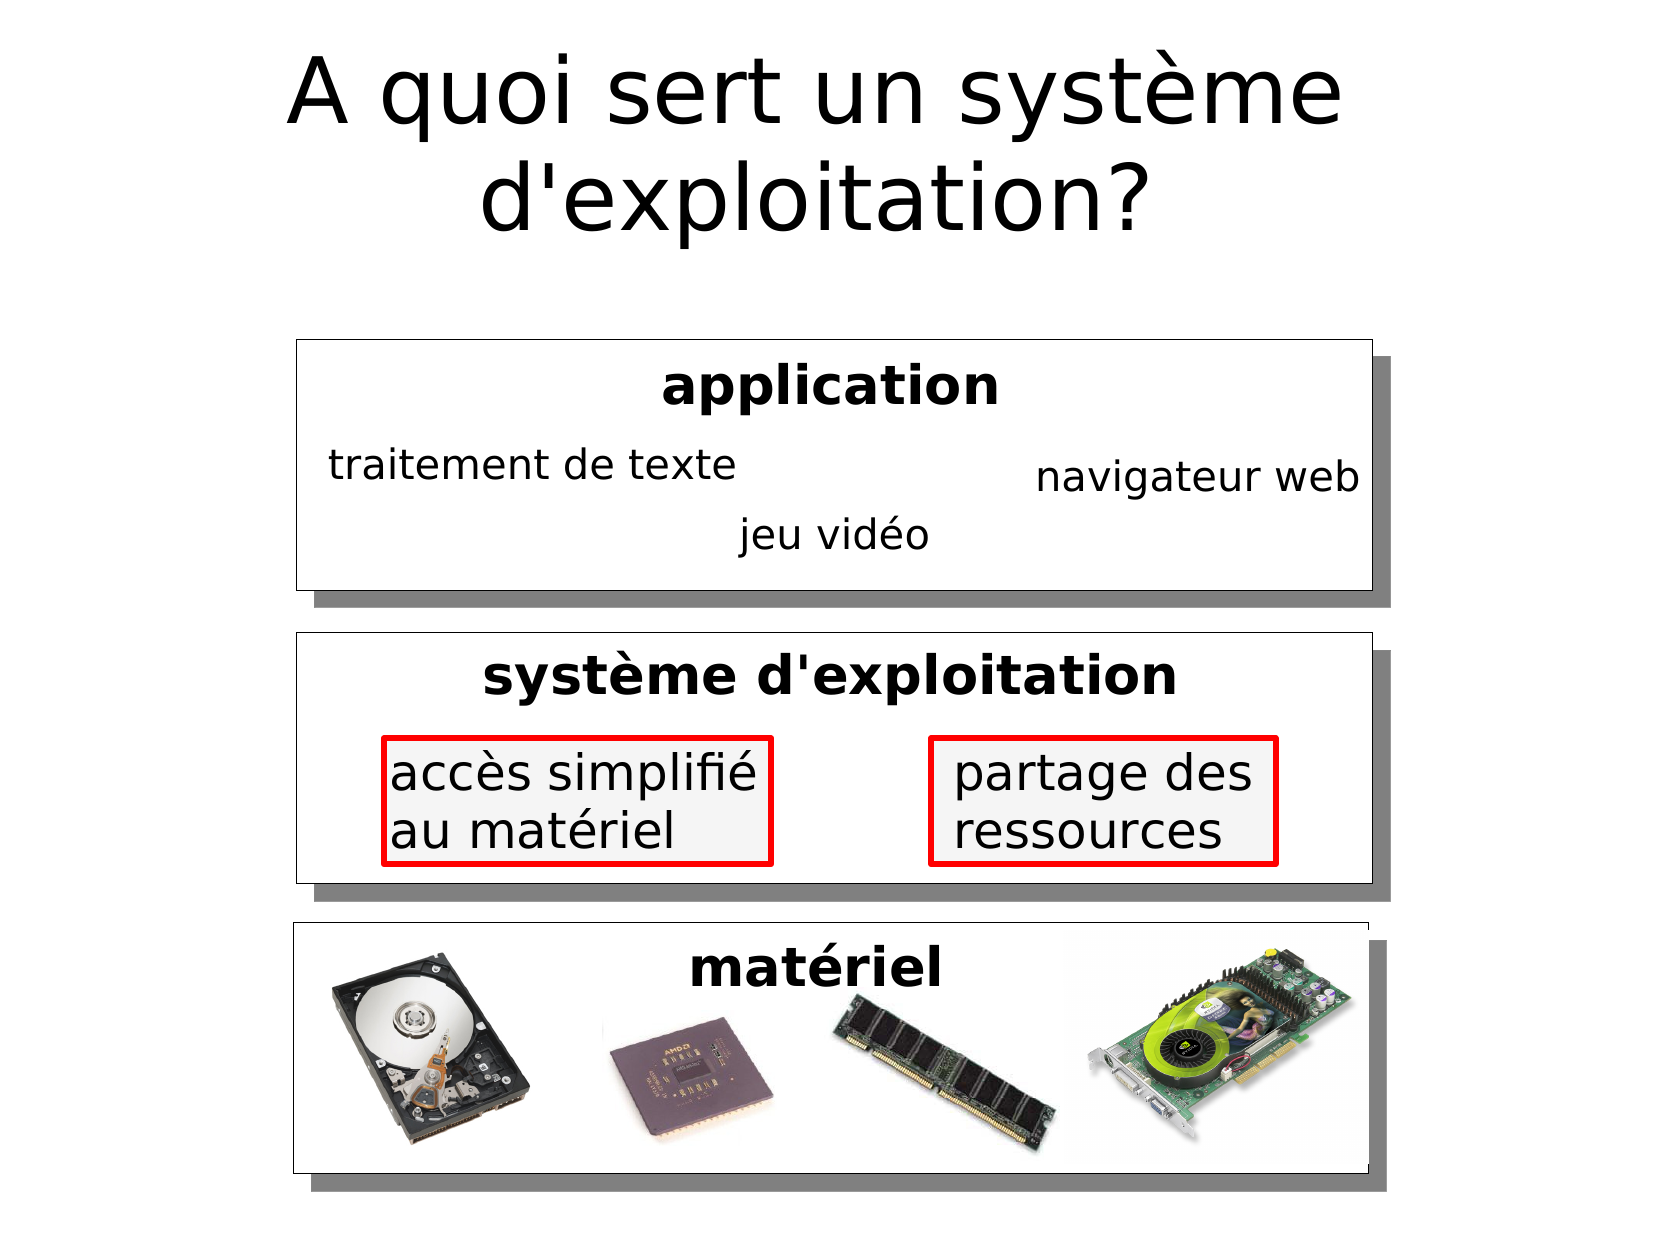

# A quoi sert un système d'exploitation?
application
traitement de texte
navigateur web
jeu vidéo
système d'exploitation
accès simplifié
au matériel
partage des
ressources
matériel